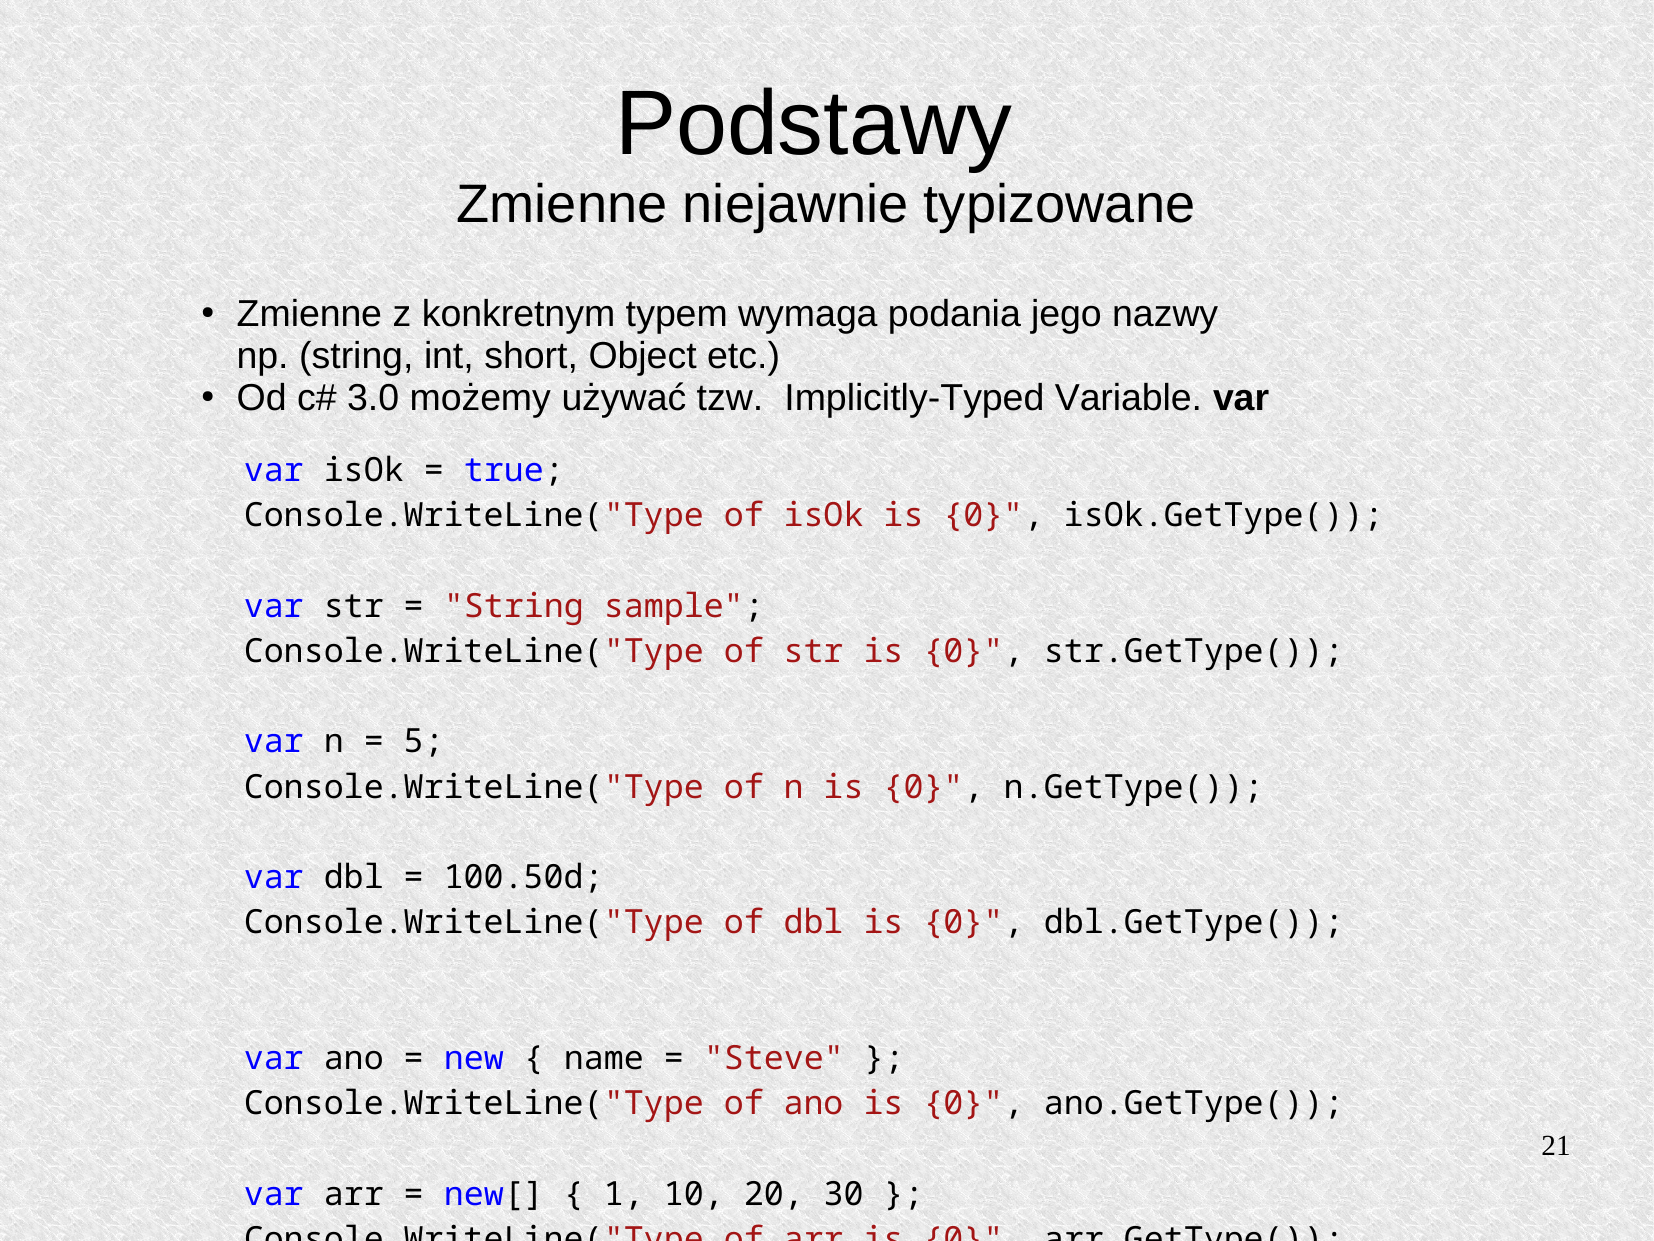

# Podstawy Zmienne niejawnie typizowane
Zmienne z konkretnym typem wymaga podania jego nazwy
np. (string, int, short, Object etc.)
Od c# 3.0 możemy używać tzw. Implicitly-Typed Variable. var
var isOk = true;
Console.WriteLine("Type of isOk is {0}", isOk.GetType());
var str = "String sample";
Console.WriteLine("Type of str is {0}", str.GetType());
var n = 5;
Console.WriteLine("Type of n is {0}", n.GetType());
var dbl = 100.50d;
Console.WriteLine("Type of dbl is {0}", dbl.GetType());
var ano = new { name = "Steve" };
Console.WriteLine("Type of ano is {0}", ano.GetType());
var arr = new[] { 1, 10, 20, 30 };
Console.WriteLine("Type of arr is {0}", arr.GetType());
var file = new FileInfo("MyFile");
Console.WriteLine("Type of file is {0}", file.GetType());
21